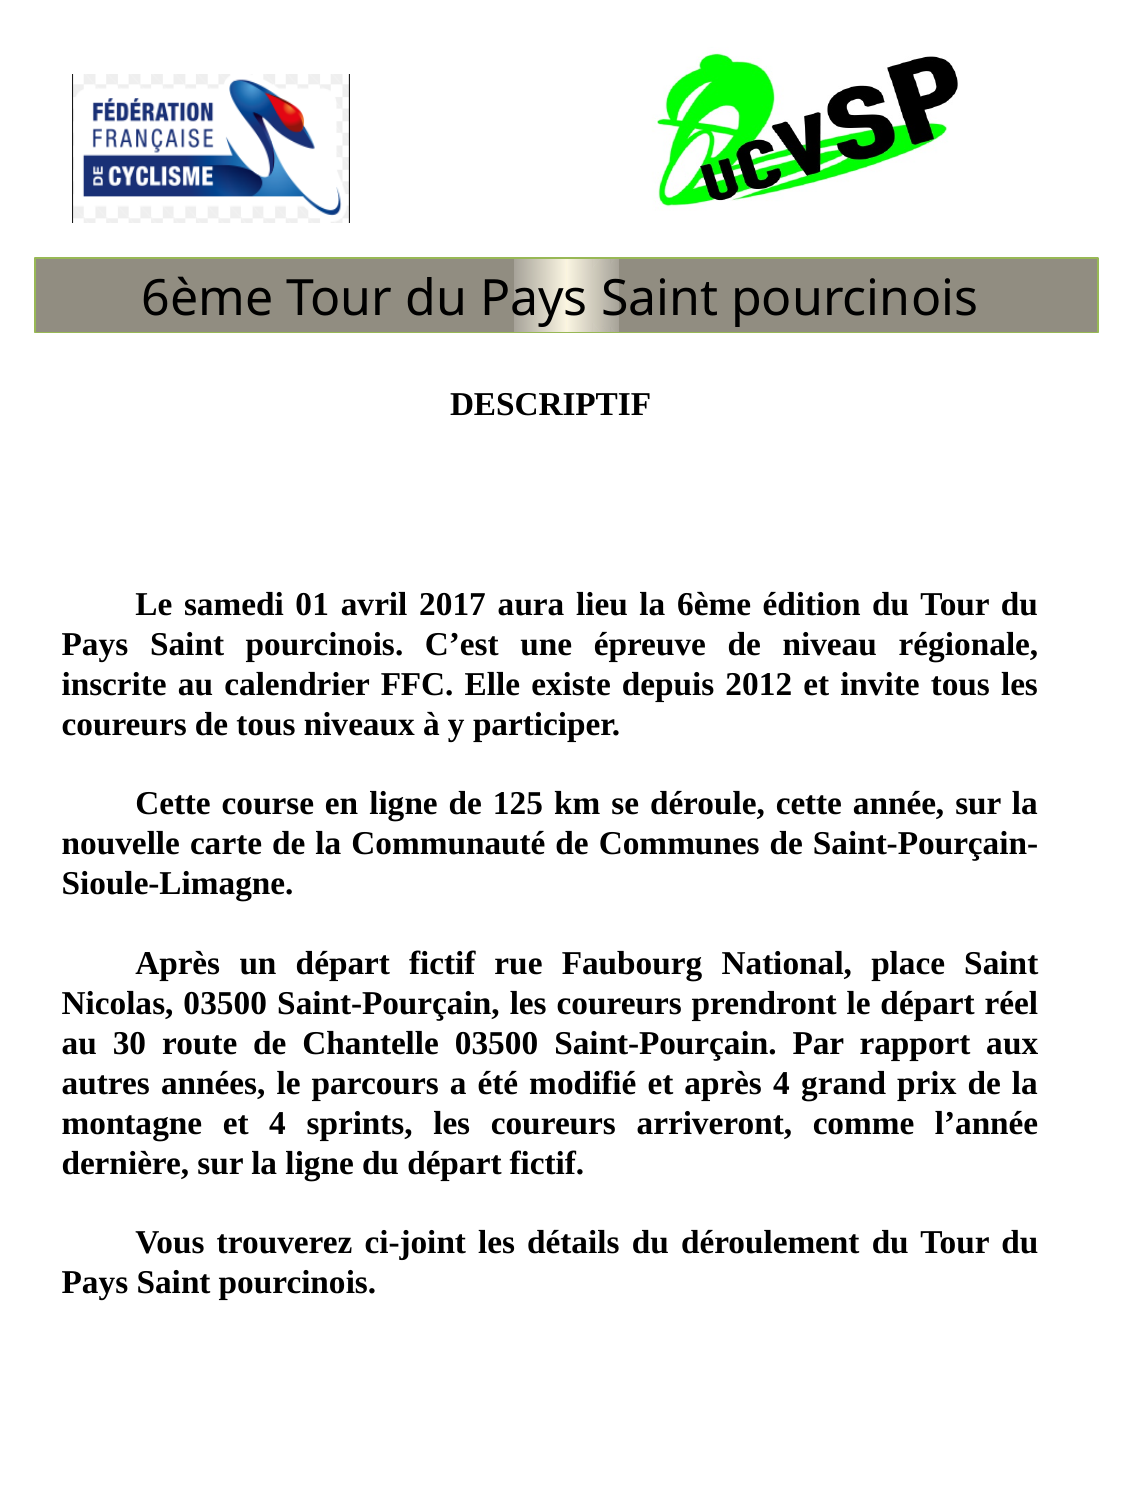

6ème Tour du Pays Saint pourcinois
DESCRIPTIF
	Le samedi 01 avril 2017 aura lieu la 6ème édition du Tour du Pays Saint pourcinois. C’est une épreuve de niveau régionale, inscrite au calendrier FFC. Elle existe depuis 2012 et invite tous les coureurs de tous niveaux à y participer.
	Cette course en ligne de 125 km se déroule, cette année, sur la nouvelle carte de la Communauté de Communes de Saint-Pourçain-Sioule-Limagne.
	Après un départ fictif rue Faubourg National, place Saint Nicolas, 03500 Saint-Pourçain, les coureurs prendront le départ réel au 30 route de Chantelle 03500 Saint-Pourçain. Par rapport aux autres années, le parcours a été modifié et après 4 grand prix de la montagne et 4 sprints, les coureurs arriveront, comme l’année dernière, sur la ligne du départ fictif.
	Vous trouverez ci-joint les détails du déroulement du Tour du Pays Saint pourcinois.